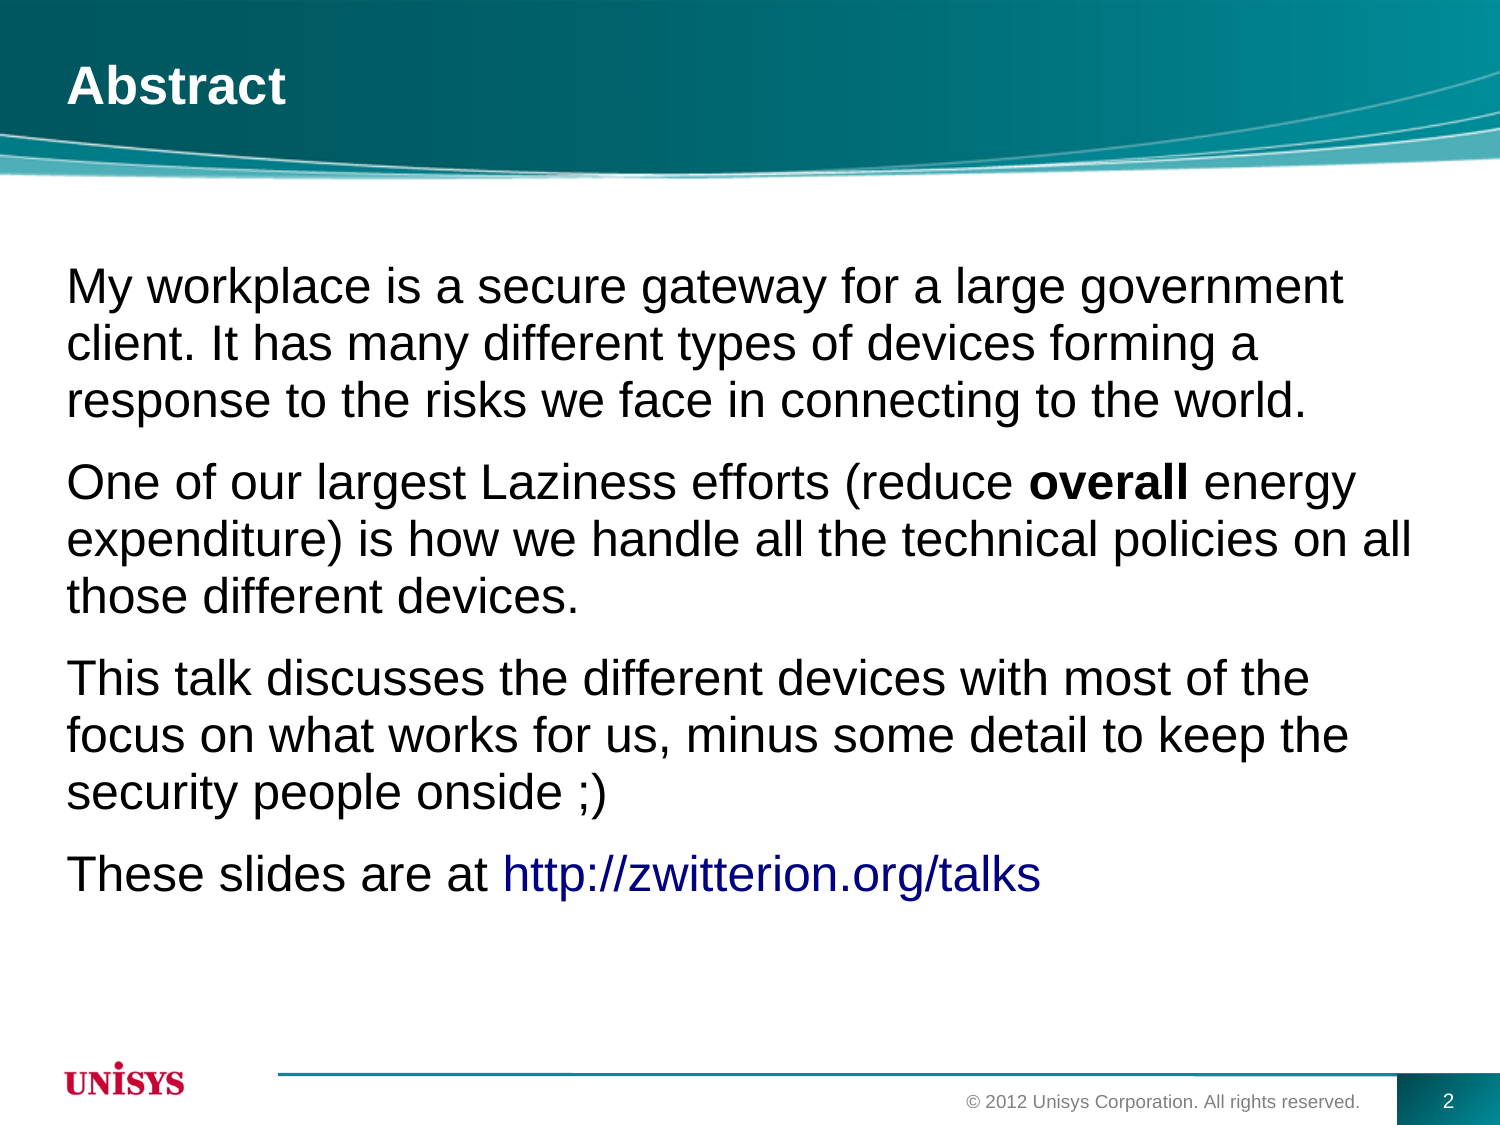

# Abstract
My workplace is a secure gateway for a large government client. It has many different types of devices forming a response to the risks we face in connecting to the world.
One of our largest Laziness efforts (reduce overall energy expenditure) is how we handle all the technical policies on all those different devices.
This talk discusses the different devices with most of the focus on what works for us, minus some detail to keep the security people onside ;)
These slides are at http://zwitterion.org/talks